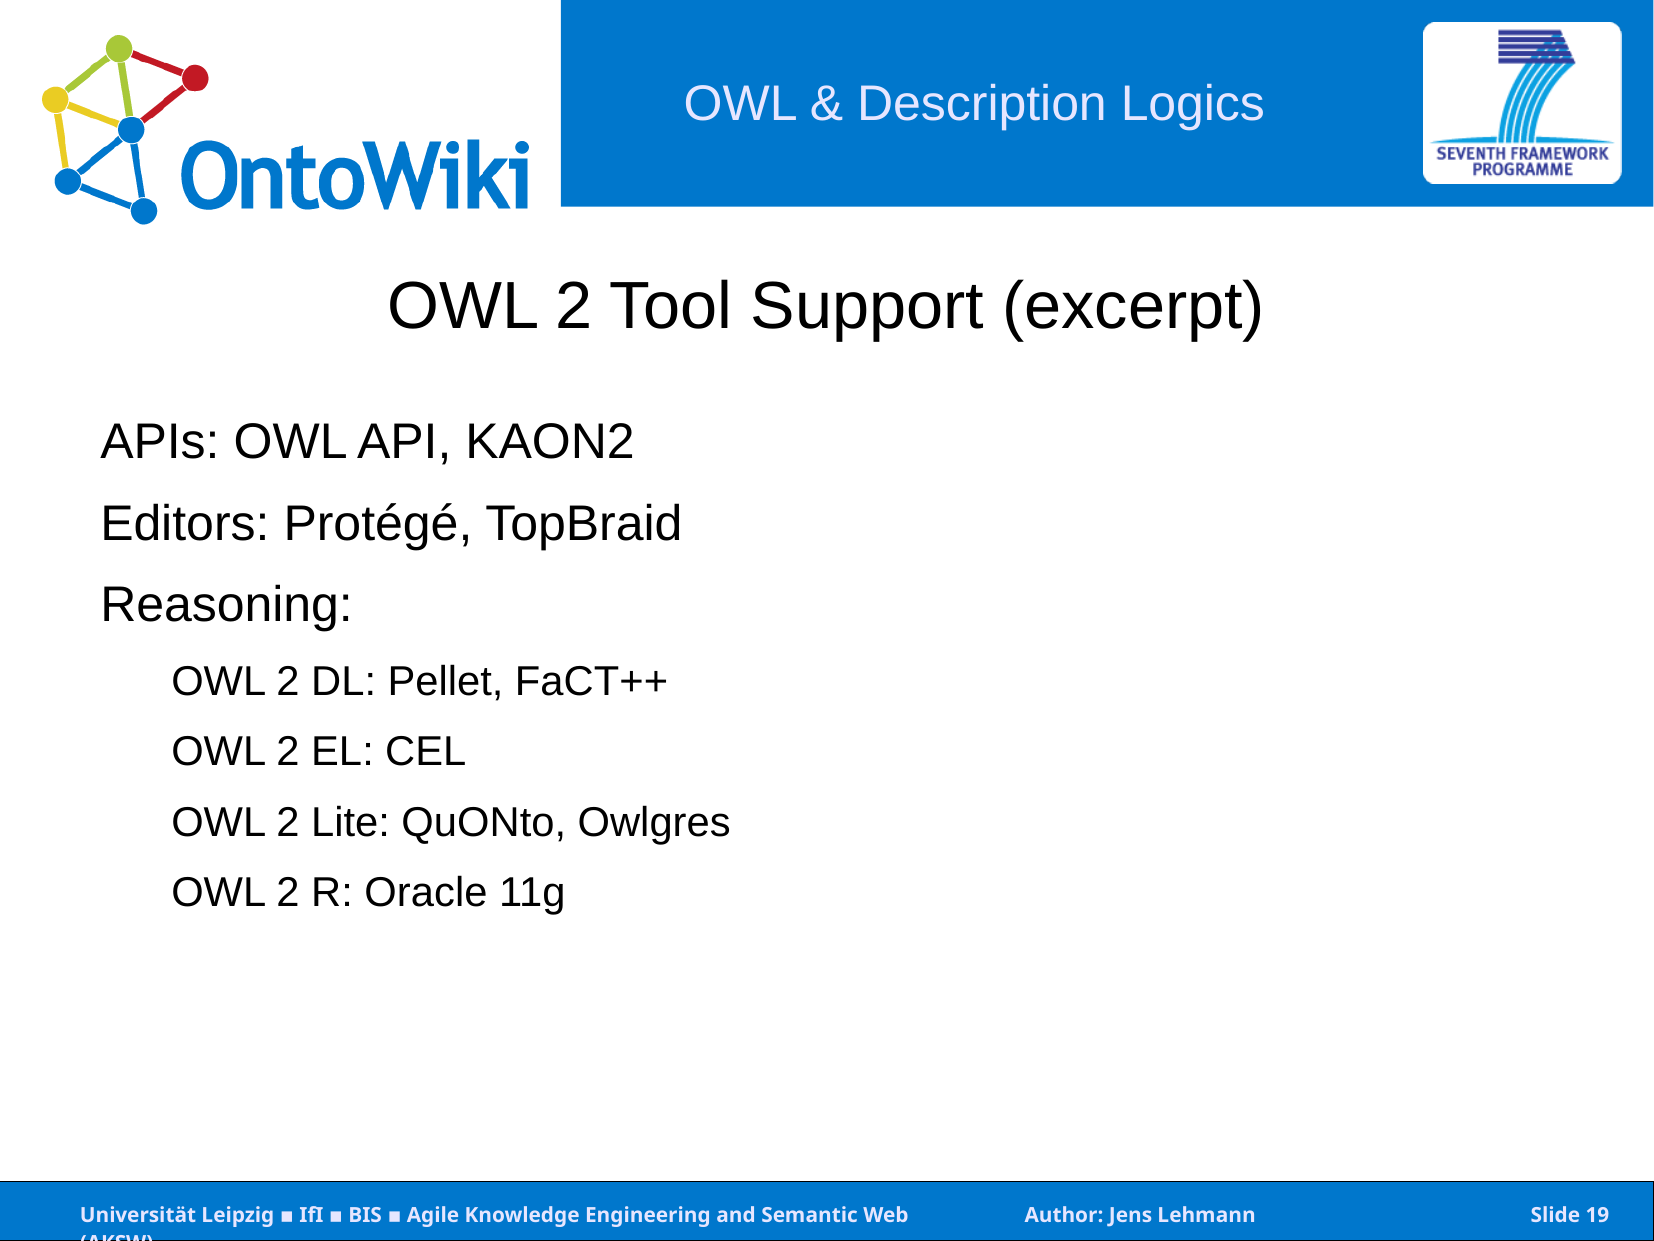

# OWL 2 Tool Support (excerpt)
APIs: OWL API, KAON2
Editors: Protégé, TopBraid
Reasoning:
OWL 2 DL: Pellet, FaCT++
OWL 2 EL: CEL
OWL 2 Lite: QuONto, Owlgres
OWL 2 R: Oracle 11g